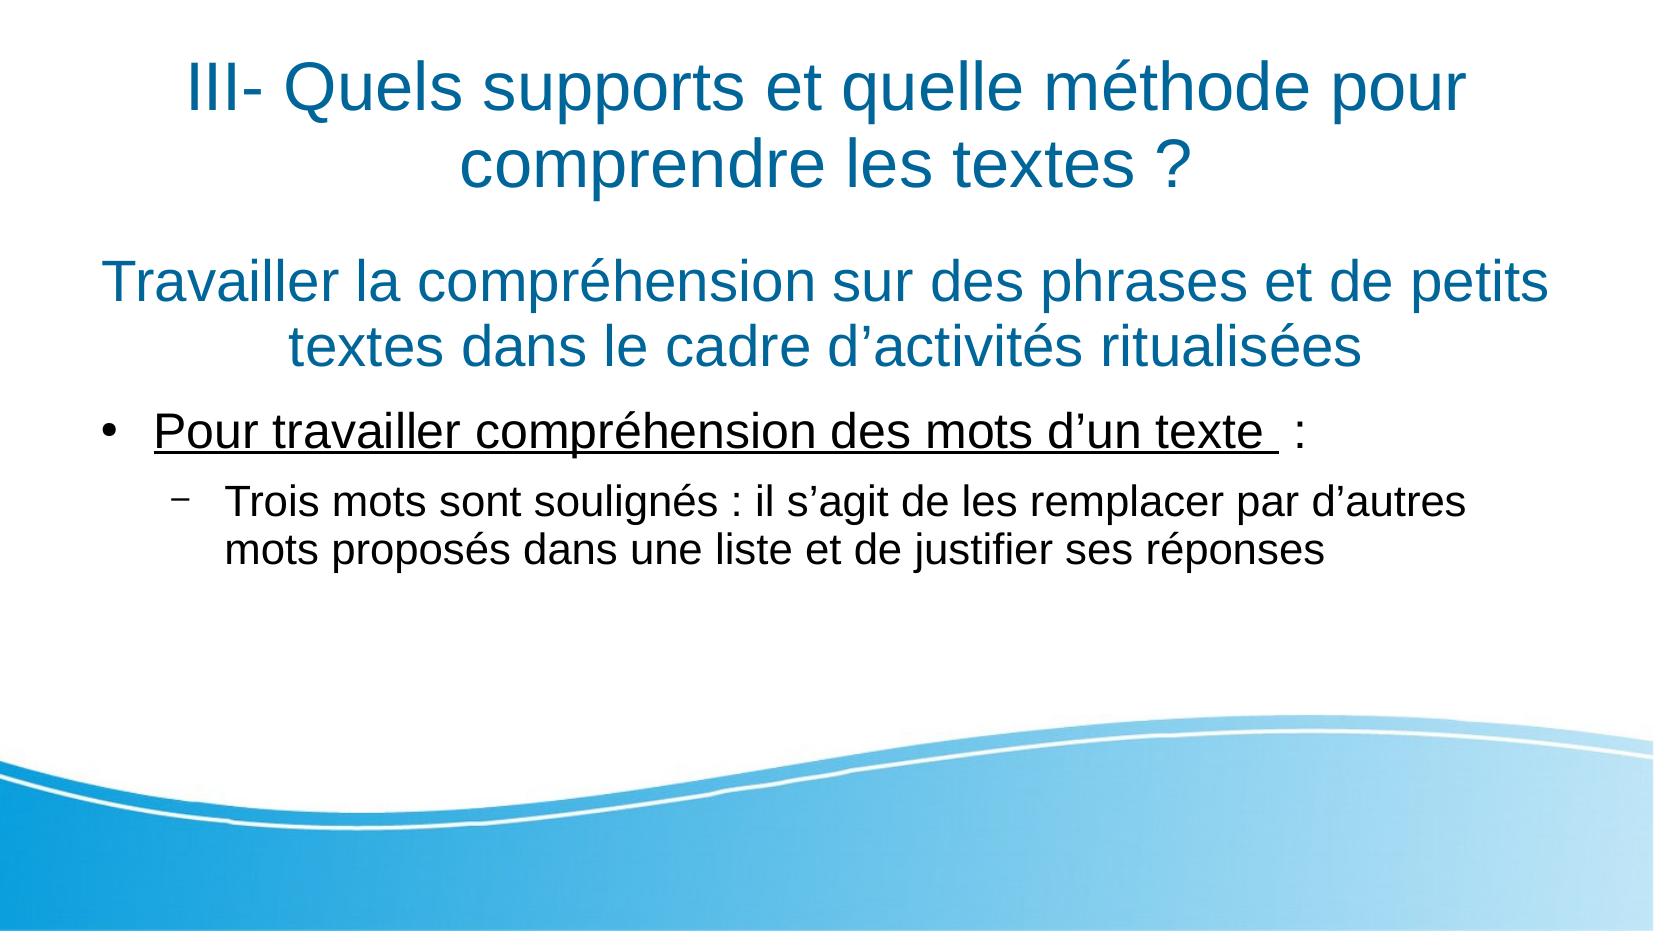

# III- Quels supports et quelle méthode pour comprendre les textes ?
Travailler la compréhension sur des phrases et de petits textes dans le cadre d’activités ritualisées
Pour travailler compréhension des mots d’un texte  :
Trois mots sont soulignés : il s’agit de les remplacer par d’autres mots proposés dans une liste et de justifier ses réponses